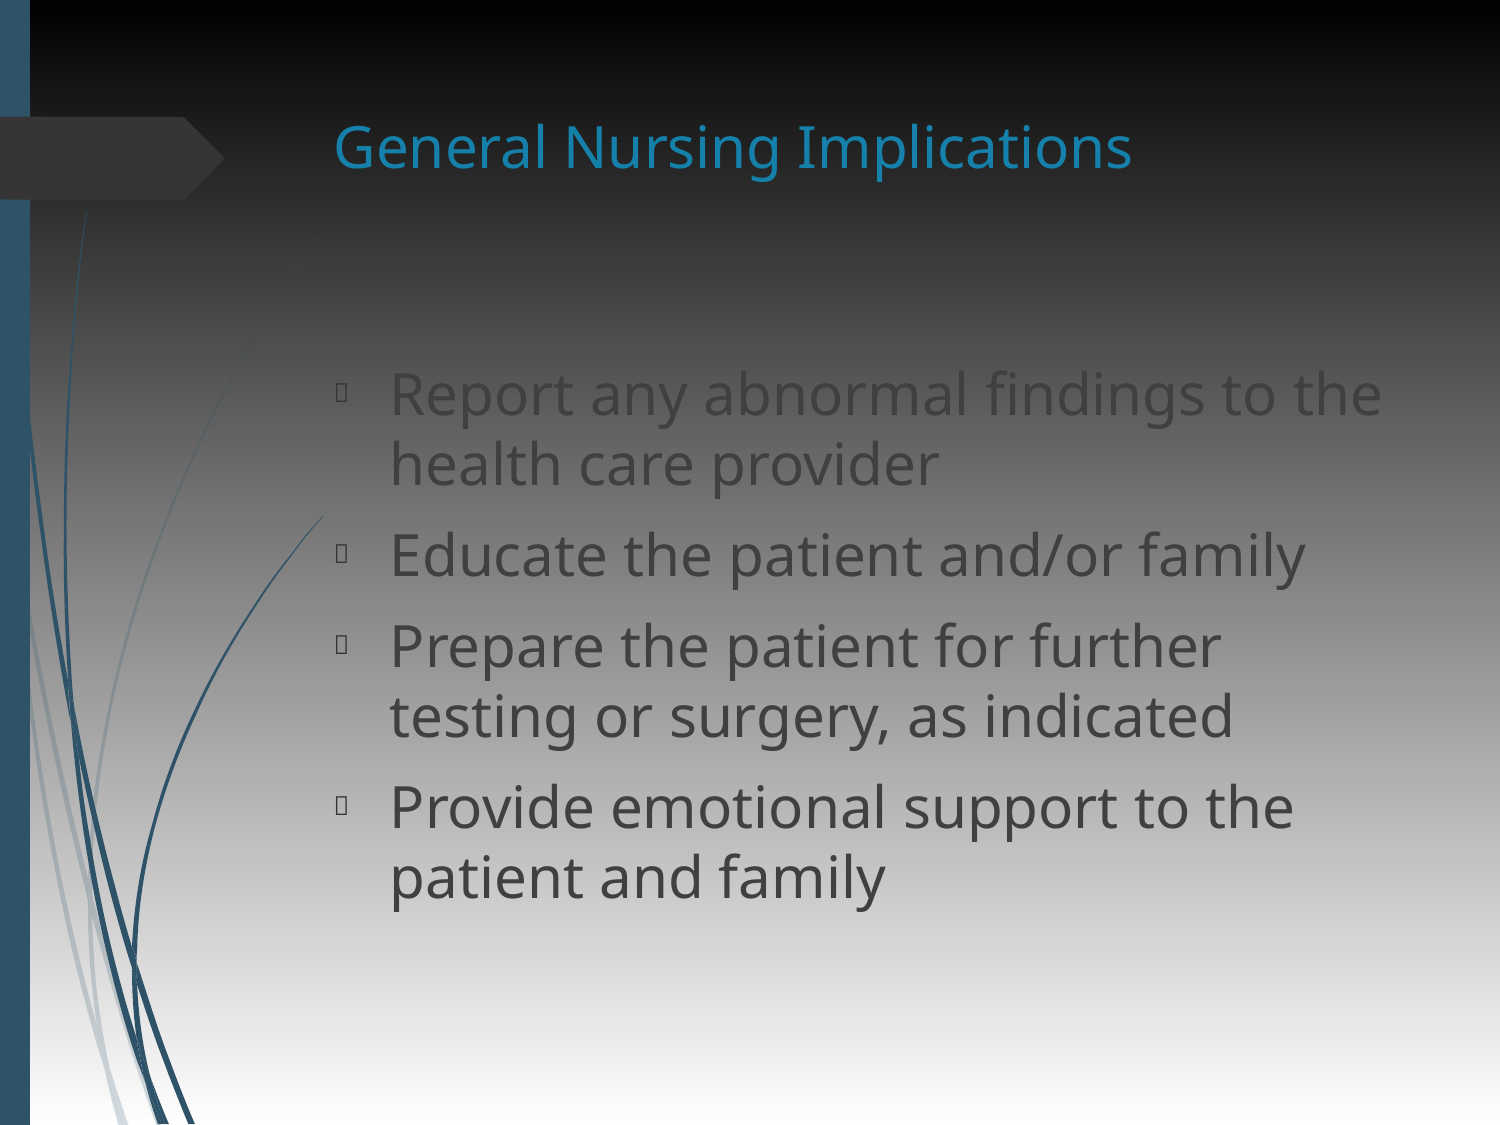

# General Nursing Implications
Report any abnormal findings to the health care provider
Educate the patient and/or family
Prepare the patient for further testing or surgery, as indicated
Provide emotional support to the patient and family